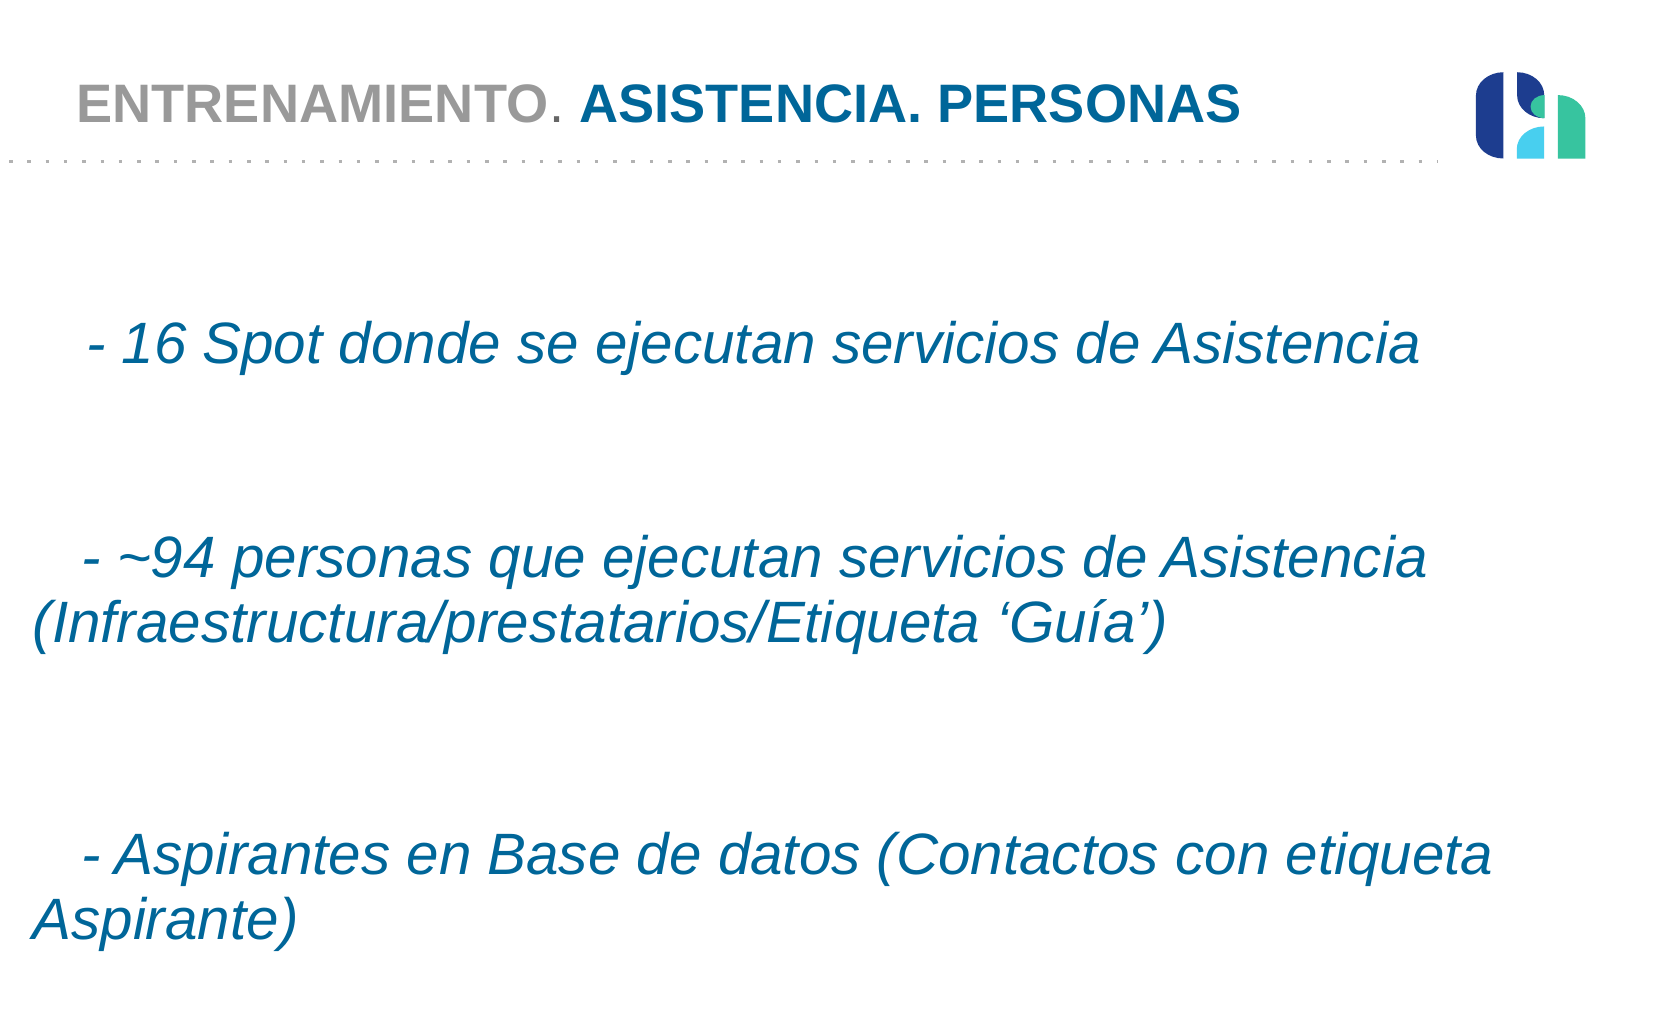

ENTRENAMIENTO. ASISTENCIA. PERSONAS
 - 16 Spot donde se ejecutan servicios de Asistencia
 - ~94 personas que ejecutan servicios de Asistencia (Infraestructura/prestatarios/Etiqueta ‘Guía’)
 - Aspirantes en Base de datos (Contactos con etiqueta Aspirante)